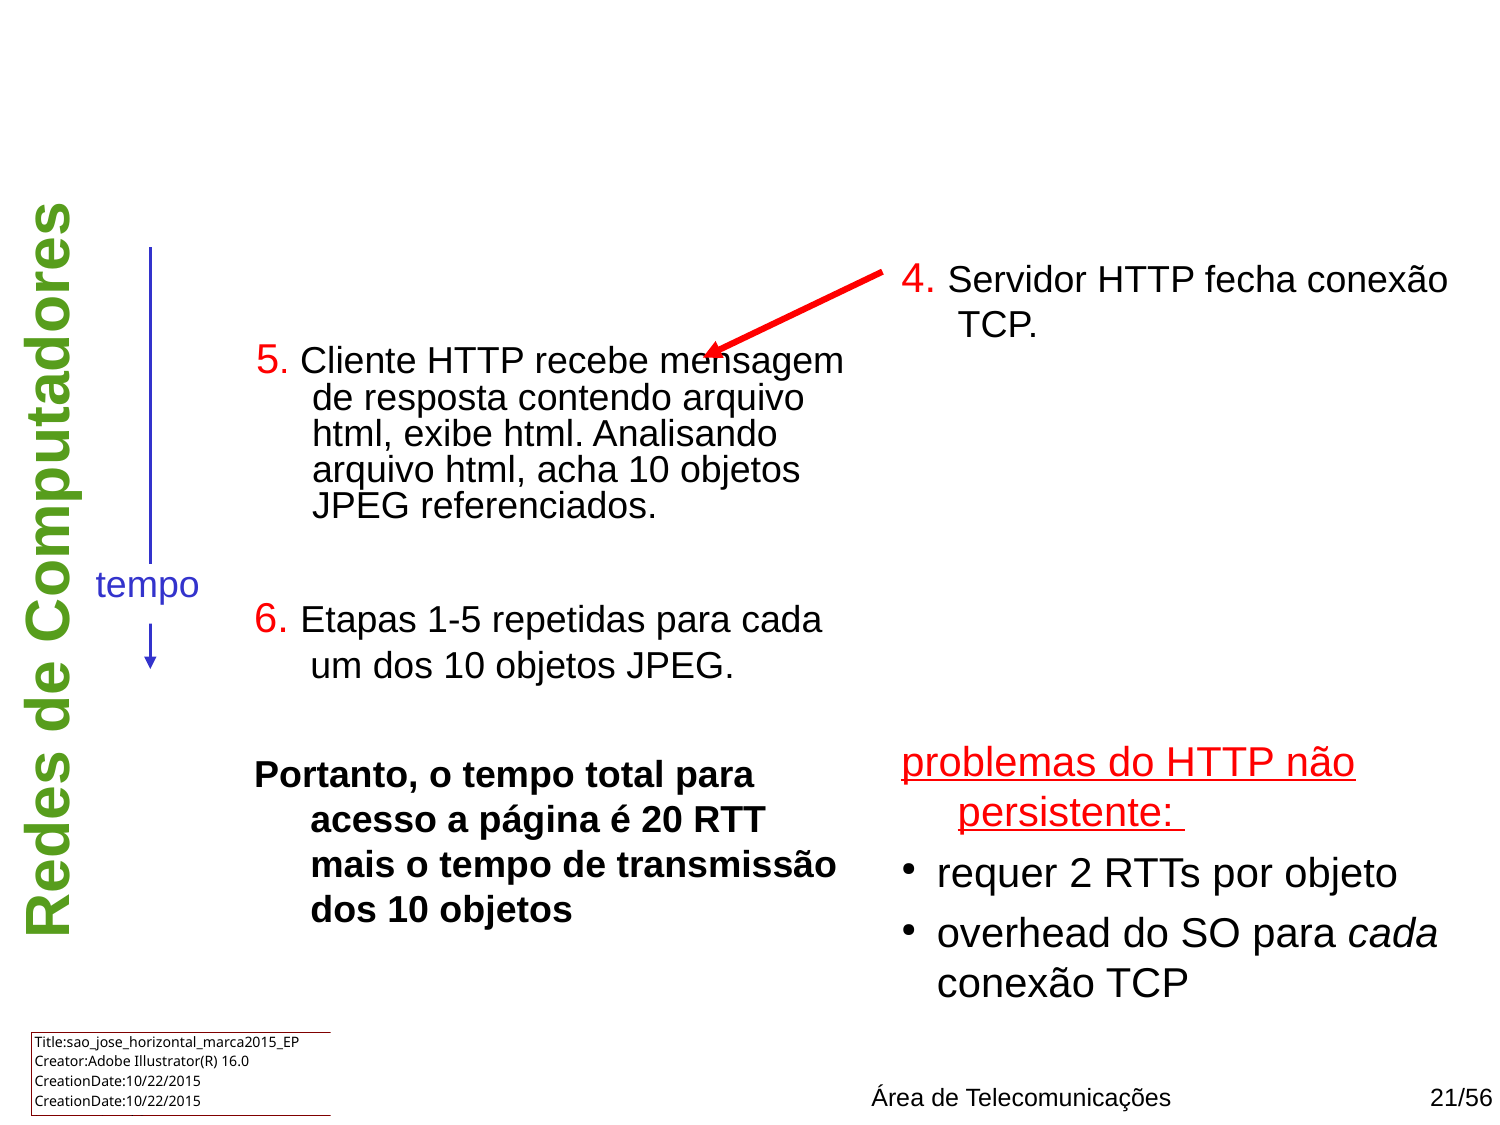

4. Servidor HTTP fecha conexão TCP.
problemas do HTTP não persistente:
requer 2 RTTs por objeto
overhead do SO para cada conexão TCP
5. Cliente HTTP recebe mensagem de resposta contendo arquivo html, exibe html. Analisando arquivo html, acha 10 objetos JPEG referenciados.
tempo
6. Etapas 1-5 repetidas para cada um dos 10 objetos JPEG.
Portanto, o tempo total para acesso a página é 20 RTT mais o tempo de transmissão dos 10 objetos